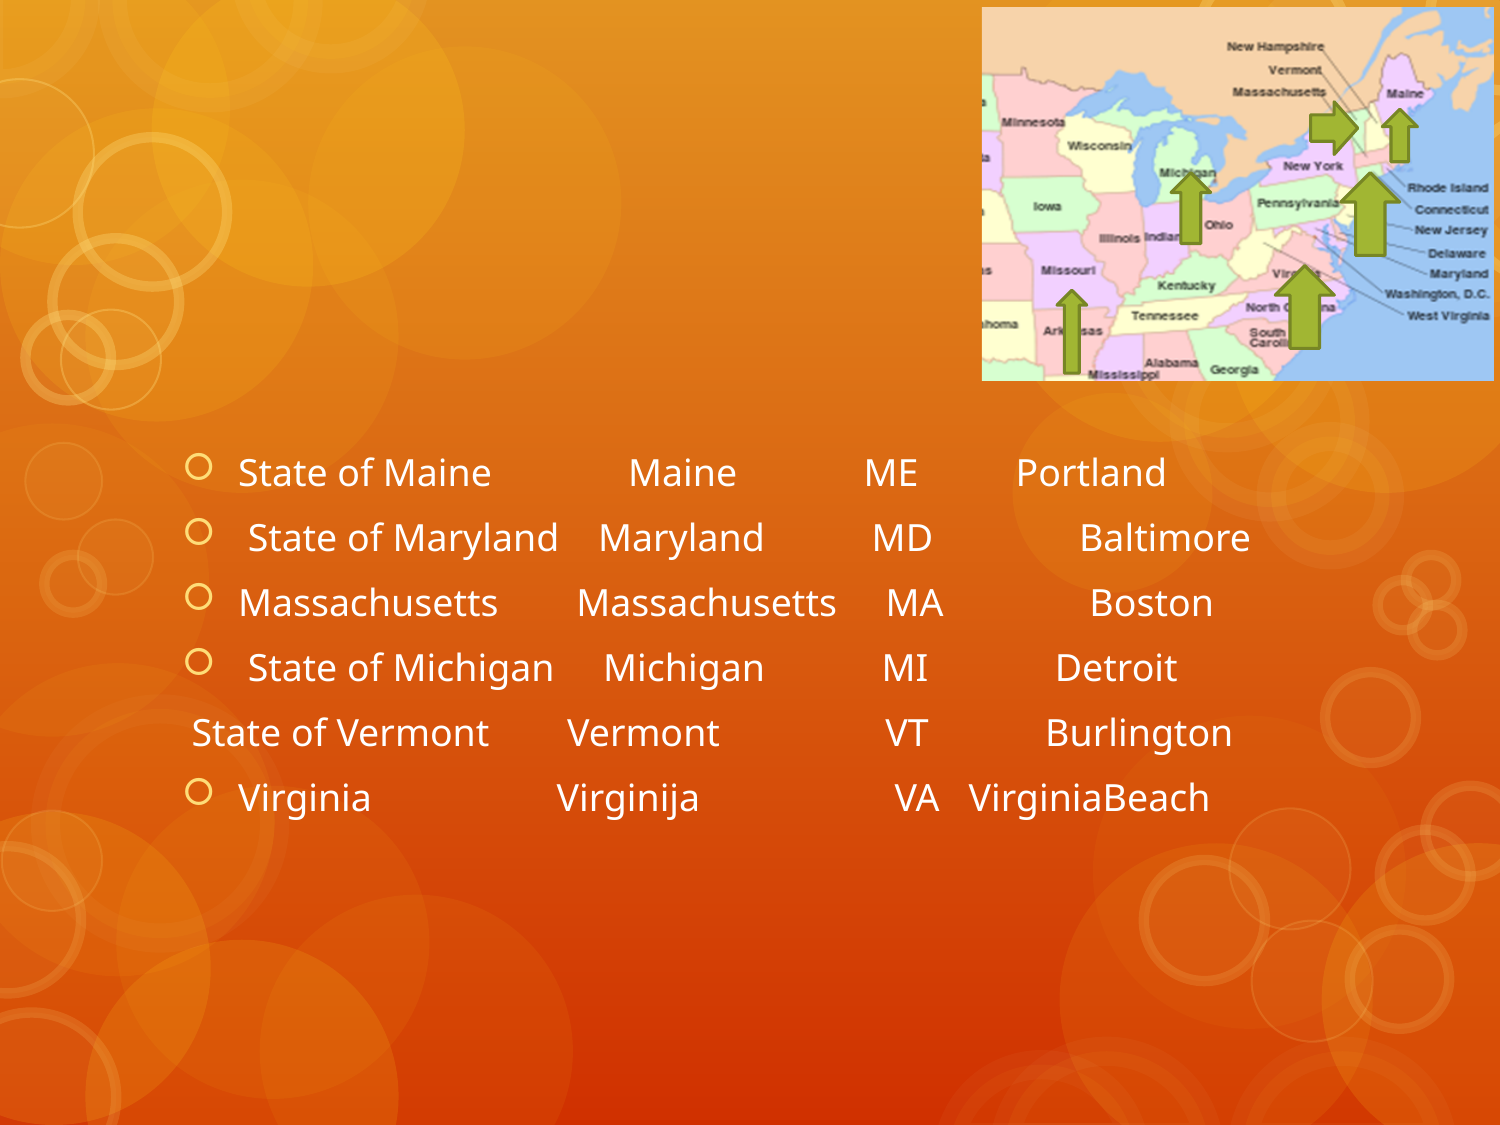

#
State of Maine Maine ME Portland
 State of Maryland Maryland MD Baltimore
Massachusetts Massachusetts MA Boston
 State of Michigan Michigan MI Detroit
 State of Vermont Vermont VT Burlington
Virginia Virginija VA VirginiaBeach